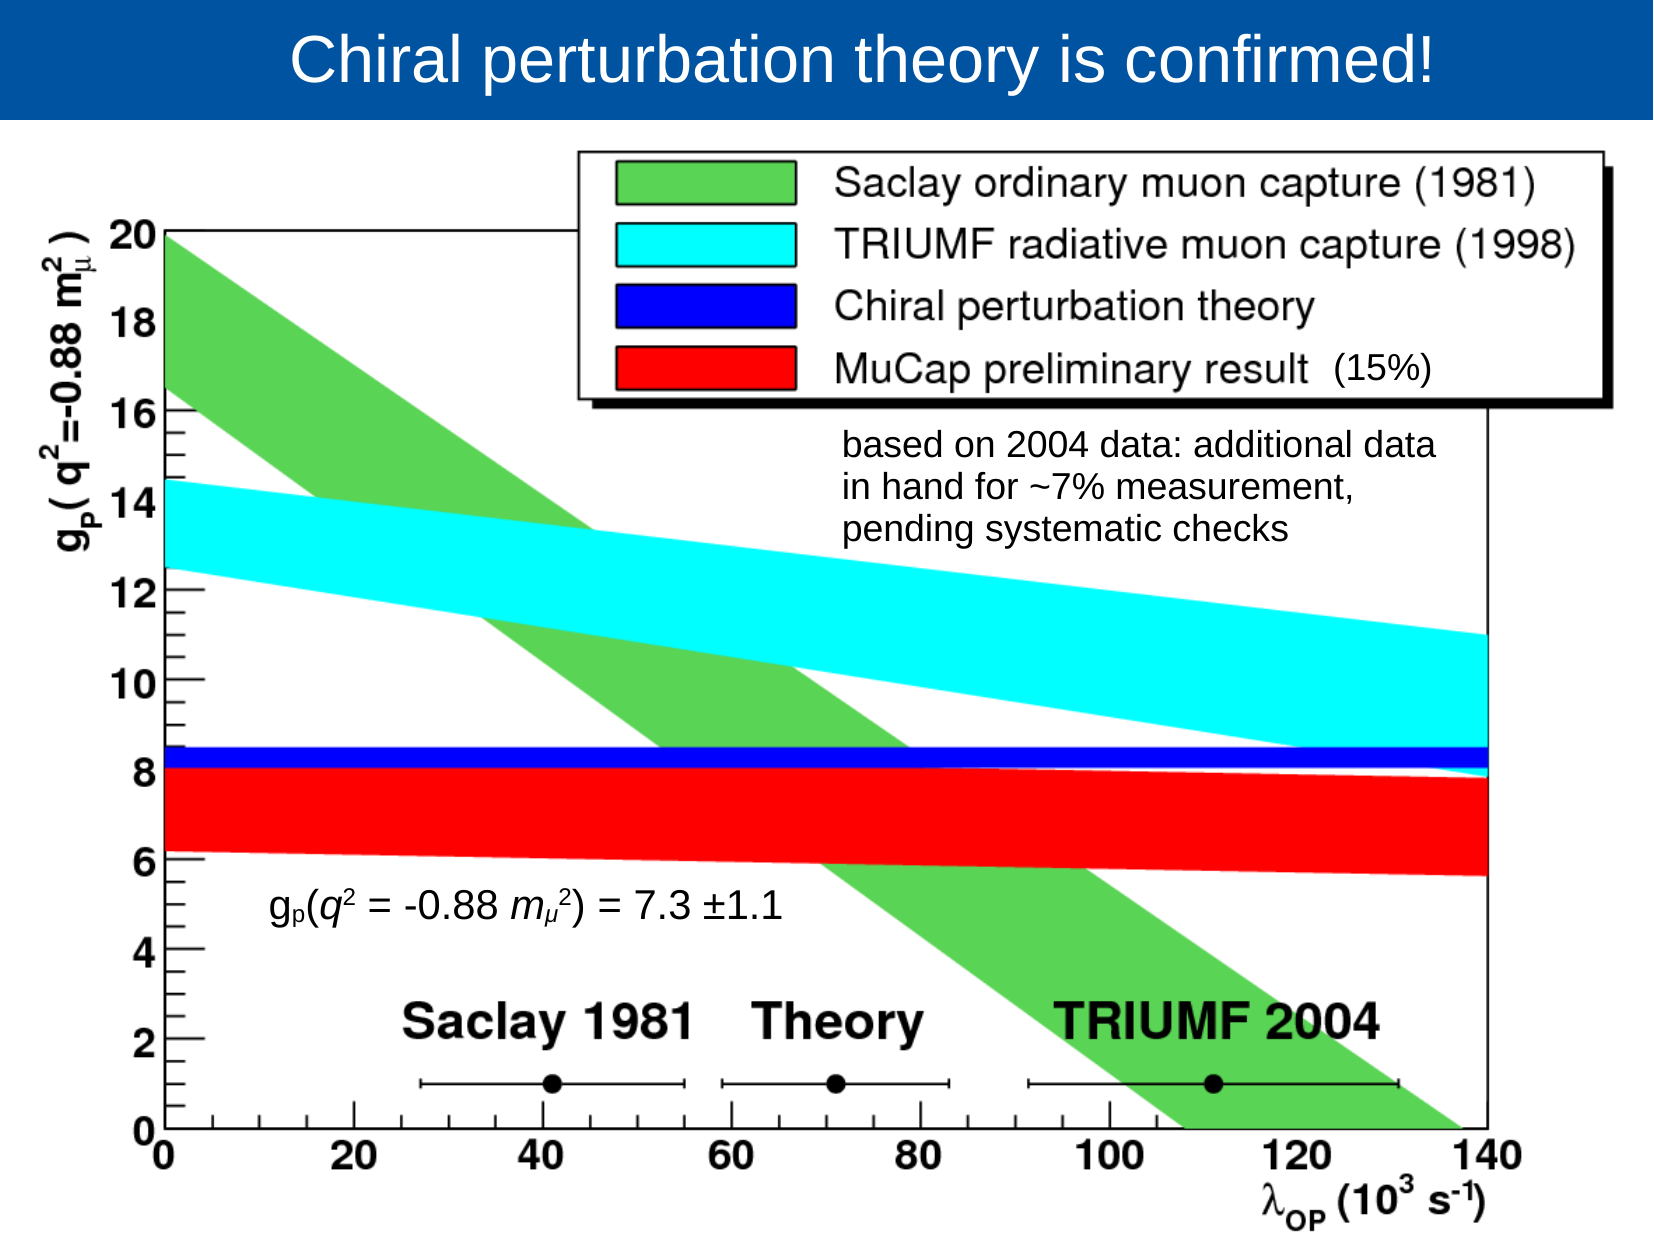

Chiral perturbation theory is confirmed!
(15%)
based on 2004 data: additional data in hand for ~7% measurement, pending systematic checks
gp(q2 = -0.88 mμ2) = 7.3 ±1.1